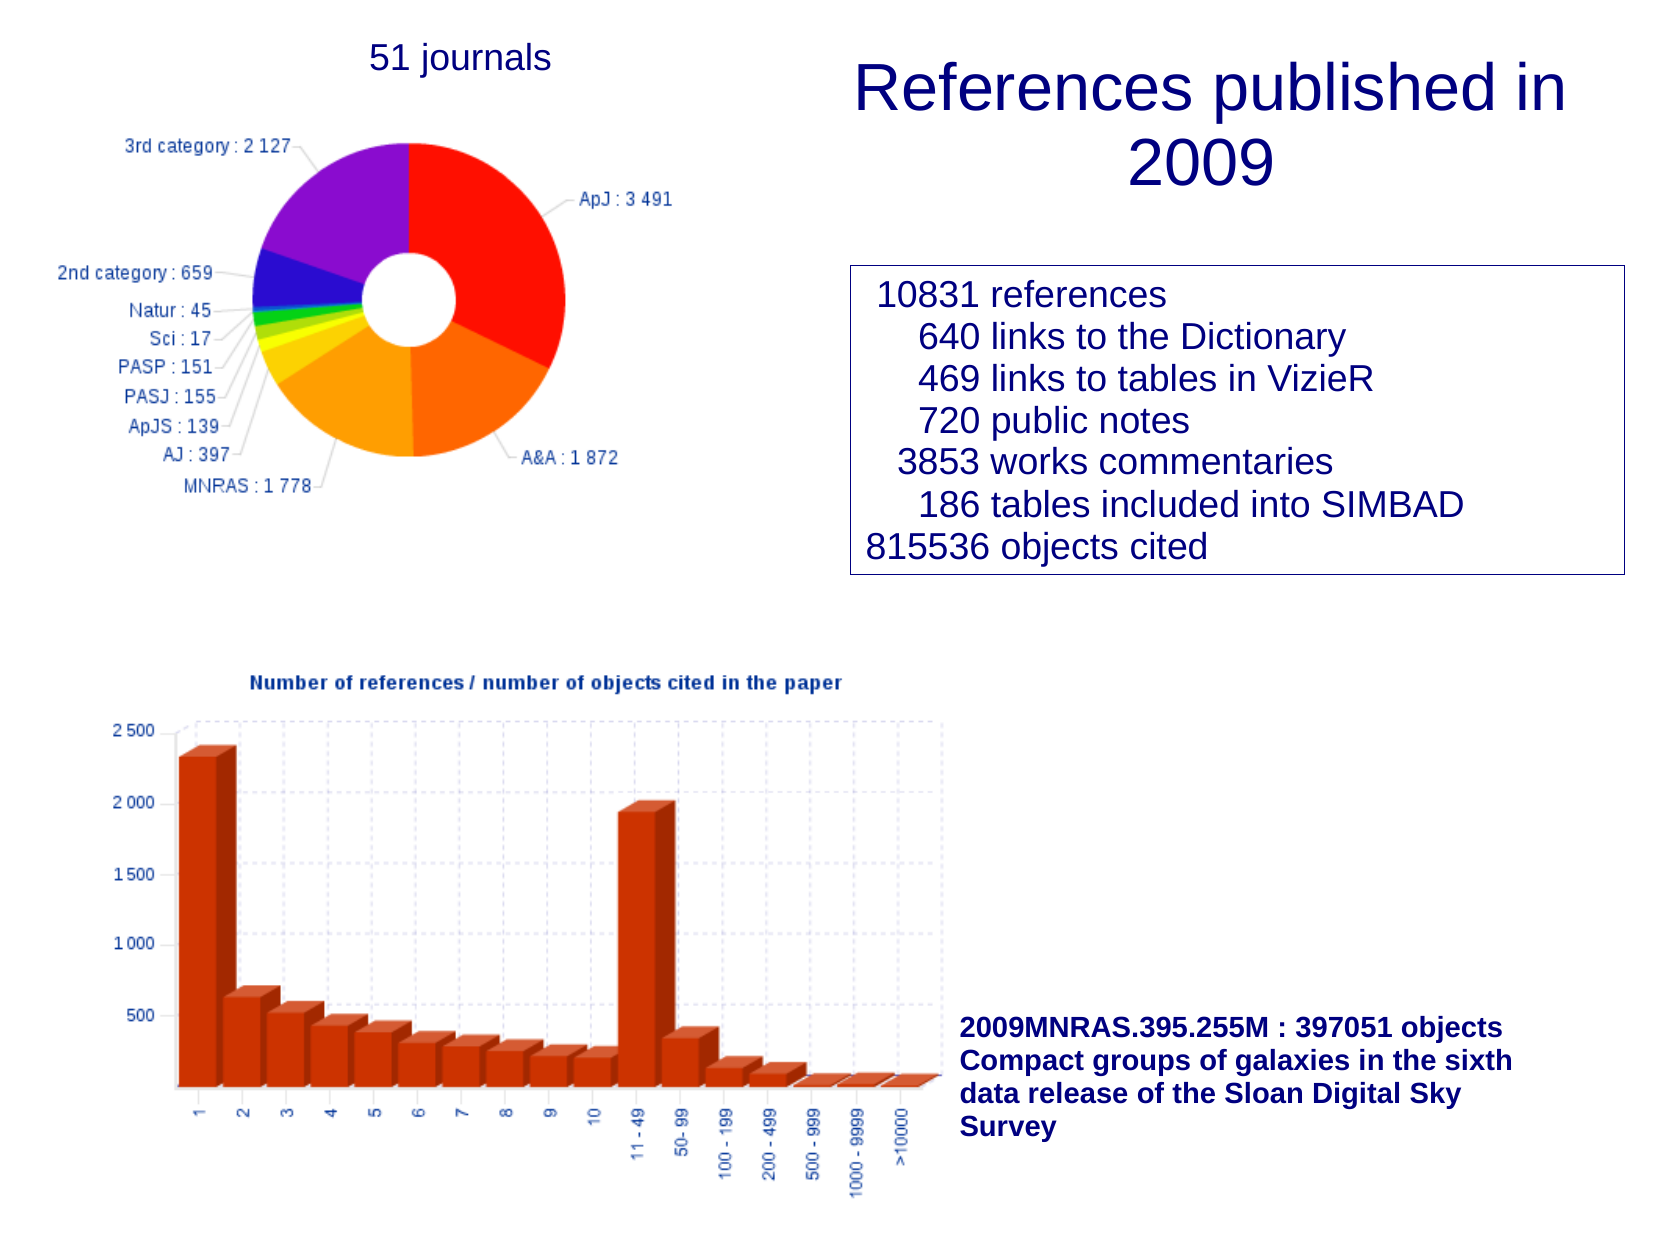

51 journals
References published in 2009
 10831 references
 640 links to the Dictionary
 469 links to tables in VizieR
 720 public notes
 3853 works commentaries
 186 tables included into SIMBAD
815536 objects cited
2009MNRAS.395.255M : 397051 objects
Compact groups of galaxies in the sixth data release of the Sloan Digital Sky Survey